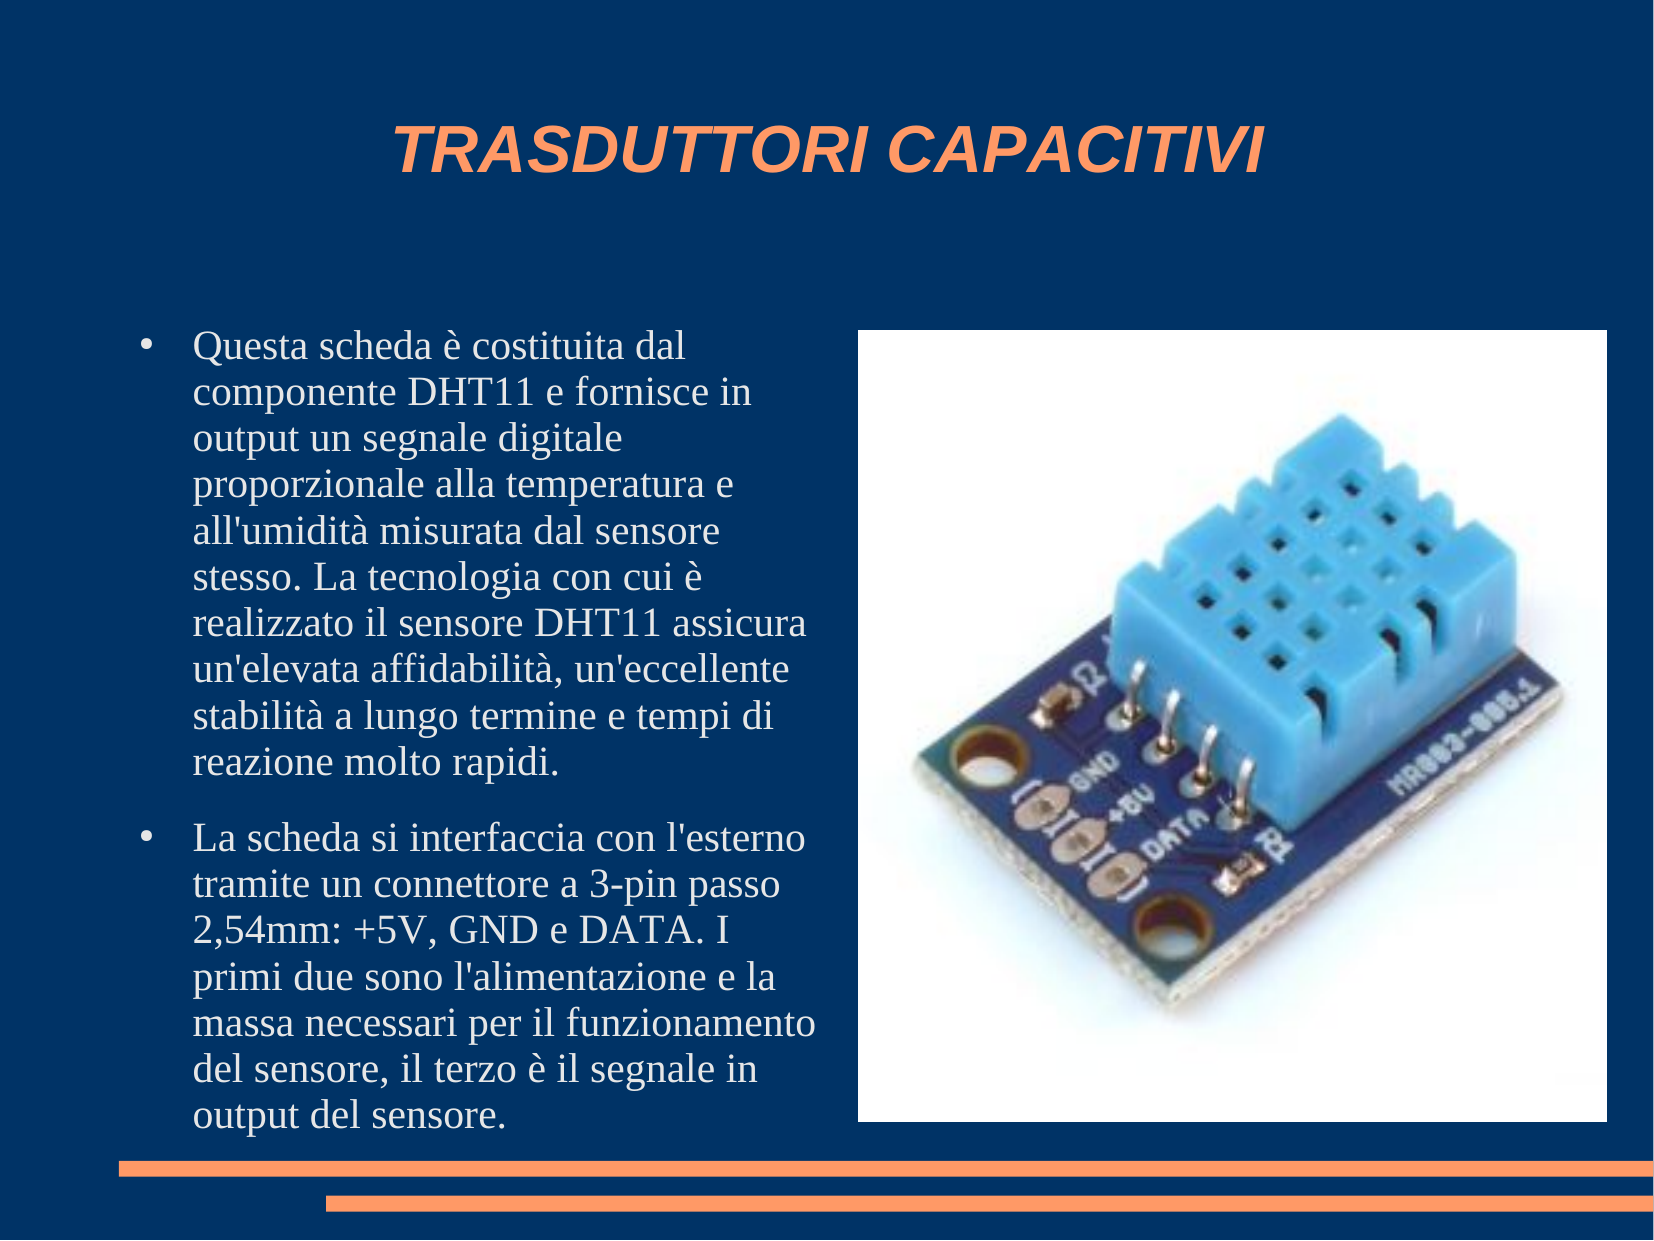

# TRASDUTTORI CAPACITIVI
Questa scheda è costituita dal componente DHT11 e fornisce in output un segnale digitale proporzionale alla temperatura e all'umidità misurata dal sensore stesso. La tecnologia con cui è realizzato il sensore DHT11 assicura un'elevata affidabilità, un'eccellente stabilità a lungo termine e tempi di reazione molto rapidi.
La scheda si interfaccia con l'esterno tramite un connettore a 3-pin passo 2,54mm: +5V, GND e DATA. I primi due sono l'alimentazione e la massa necessari per il funzionamento del sensore, il terzo è il segnale in output del sensore.